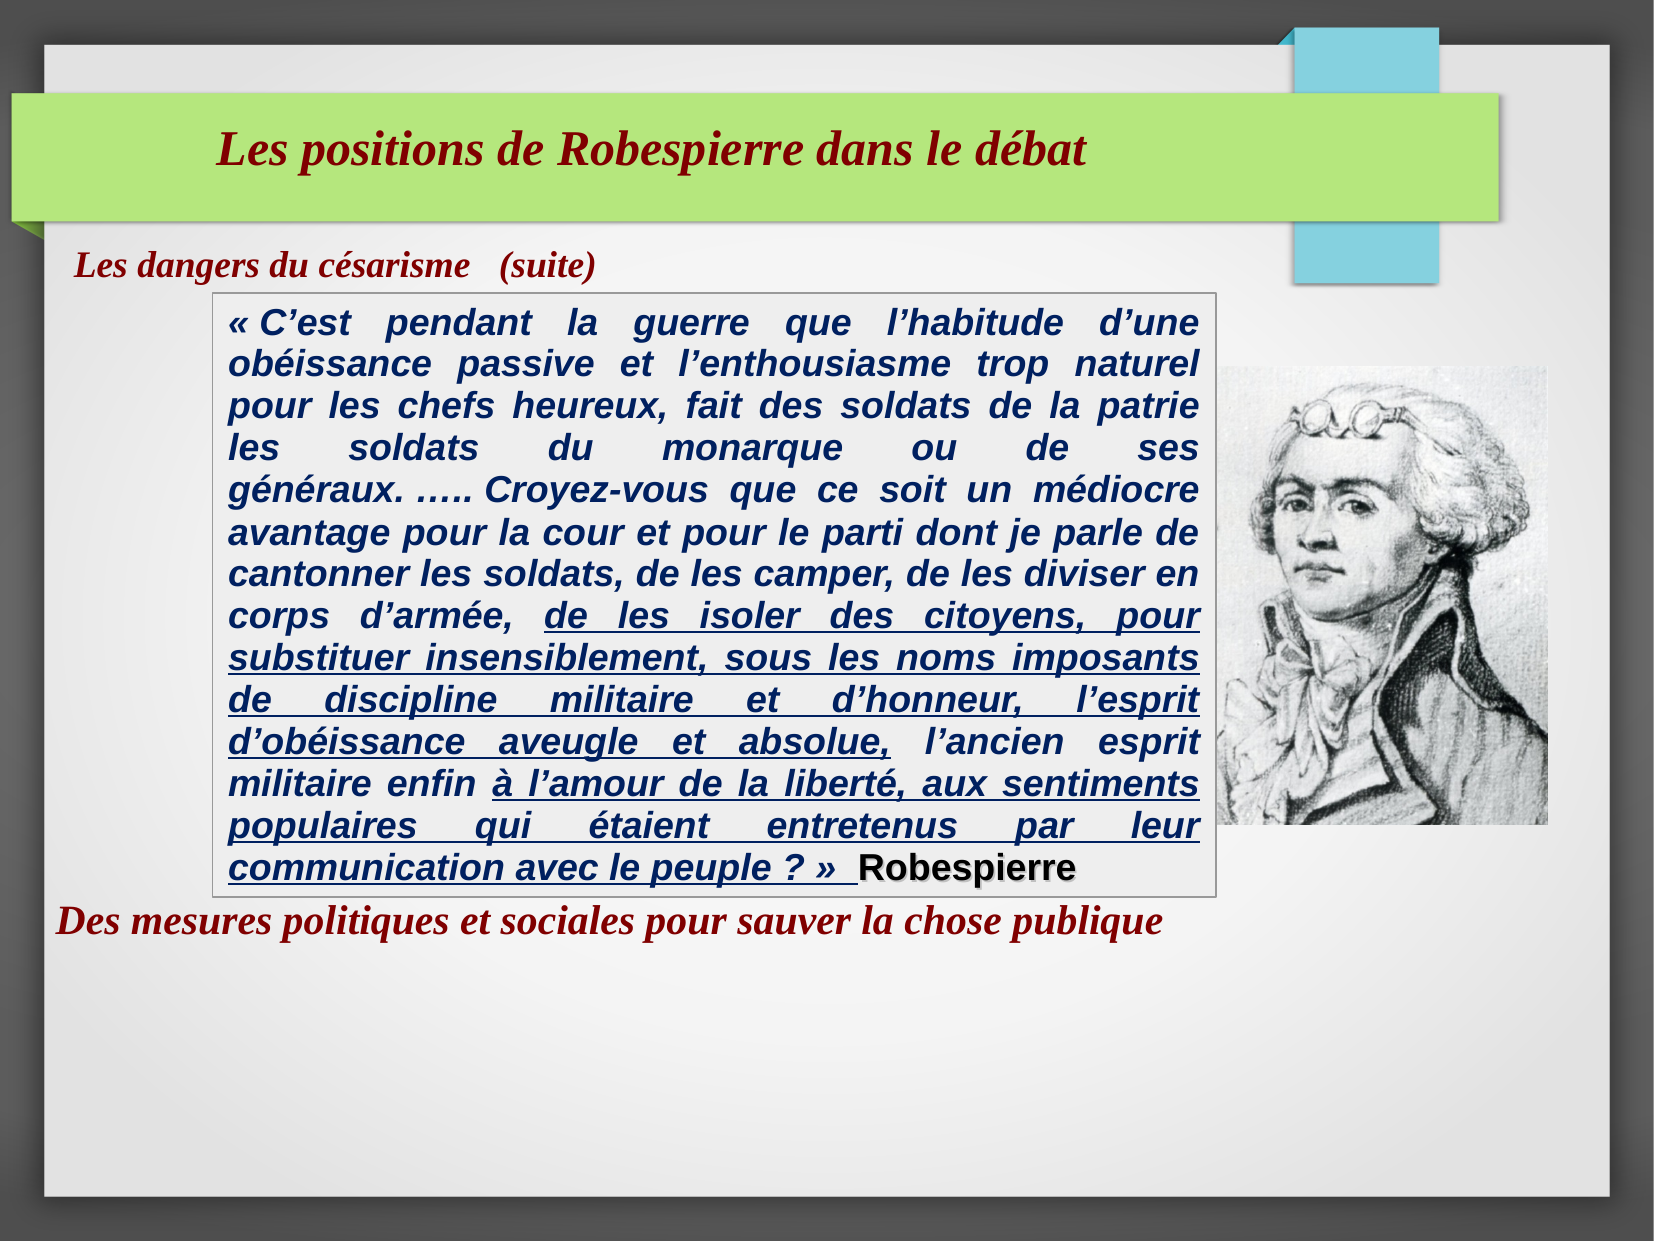

# Les positions de Robespierre dans le débat
Les dangers du césarisme (suite)
« C’est pendant la guerre que l’habitude d’une obéissance passive et l’enthousiasme trop naturel pour les chefs heureux, fait des soldats de la patrie les soldats du monarque ou de ses généraux. ….. Croyez-vous que ce soit un médiocre avantage pour la cour et pour le parti dont je parle de cantonner les soldats, de les camper, de les diviser en corps d’armée, de les isoler des citoyens, pour substituer insensiblement, sous les noms imposants de discipline militaire et d’honneur, l’esprit d’obéissance aveugle et absolue, l’ancien esprit militaire enfin à l’amour de la liberté, aux sentiments populaires qui étaient entretenus par leur communication avec le peuple ? » Robespierre
Des mesures politiques et sociales pour sauver la chose publique